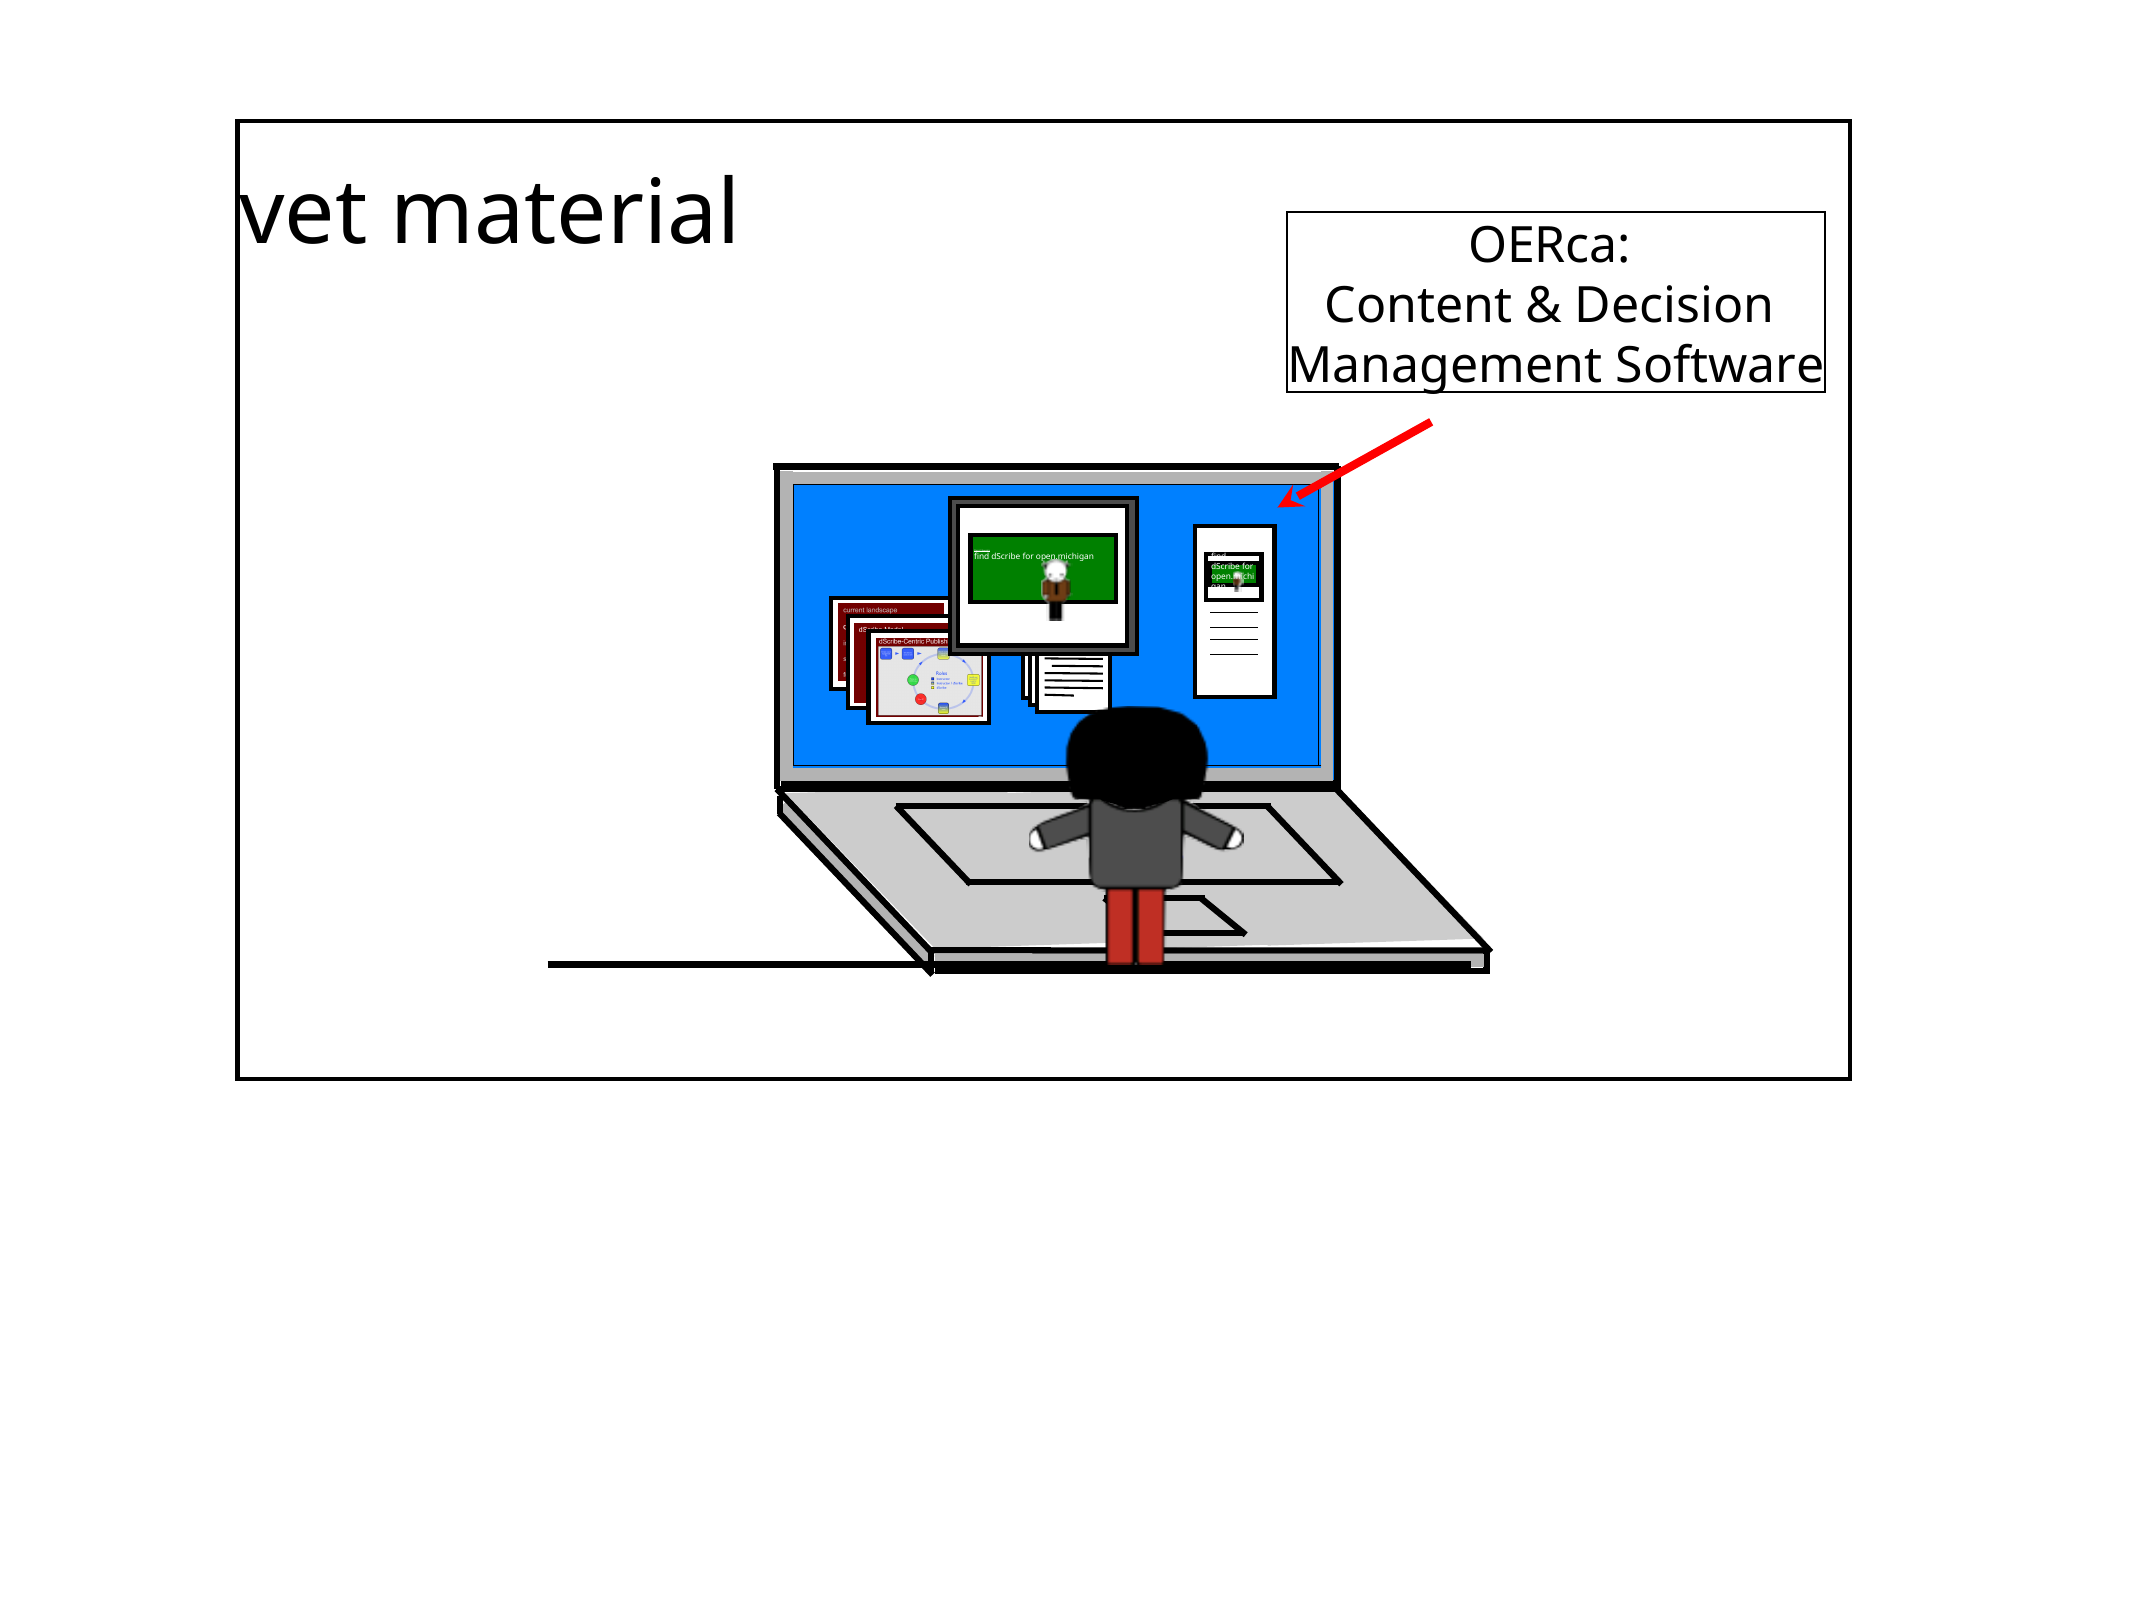

vet material
OERca:
Content & Decision
Management Software
Class #1 Agenda:
find dScribe for open.michigan
Class #1 Agenda:
find dScribe for open.michigan